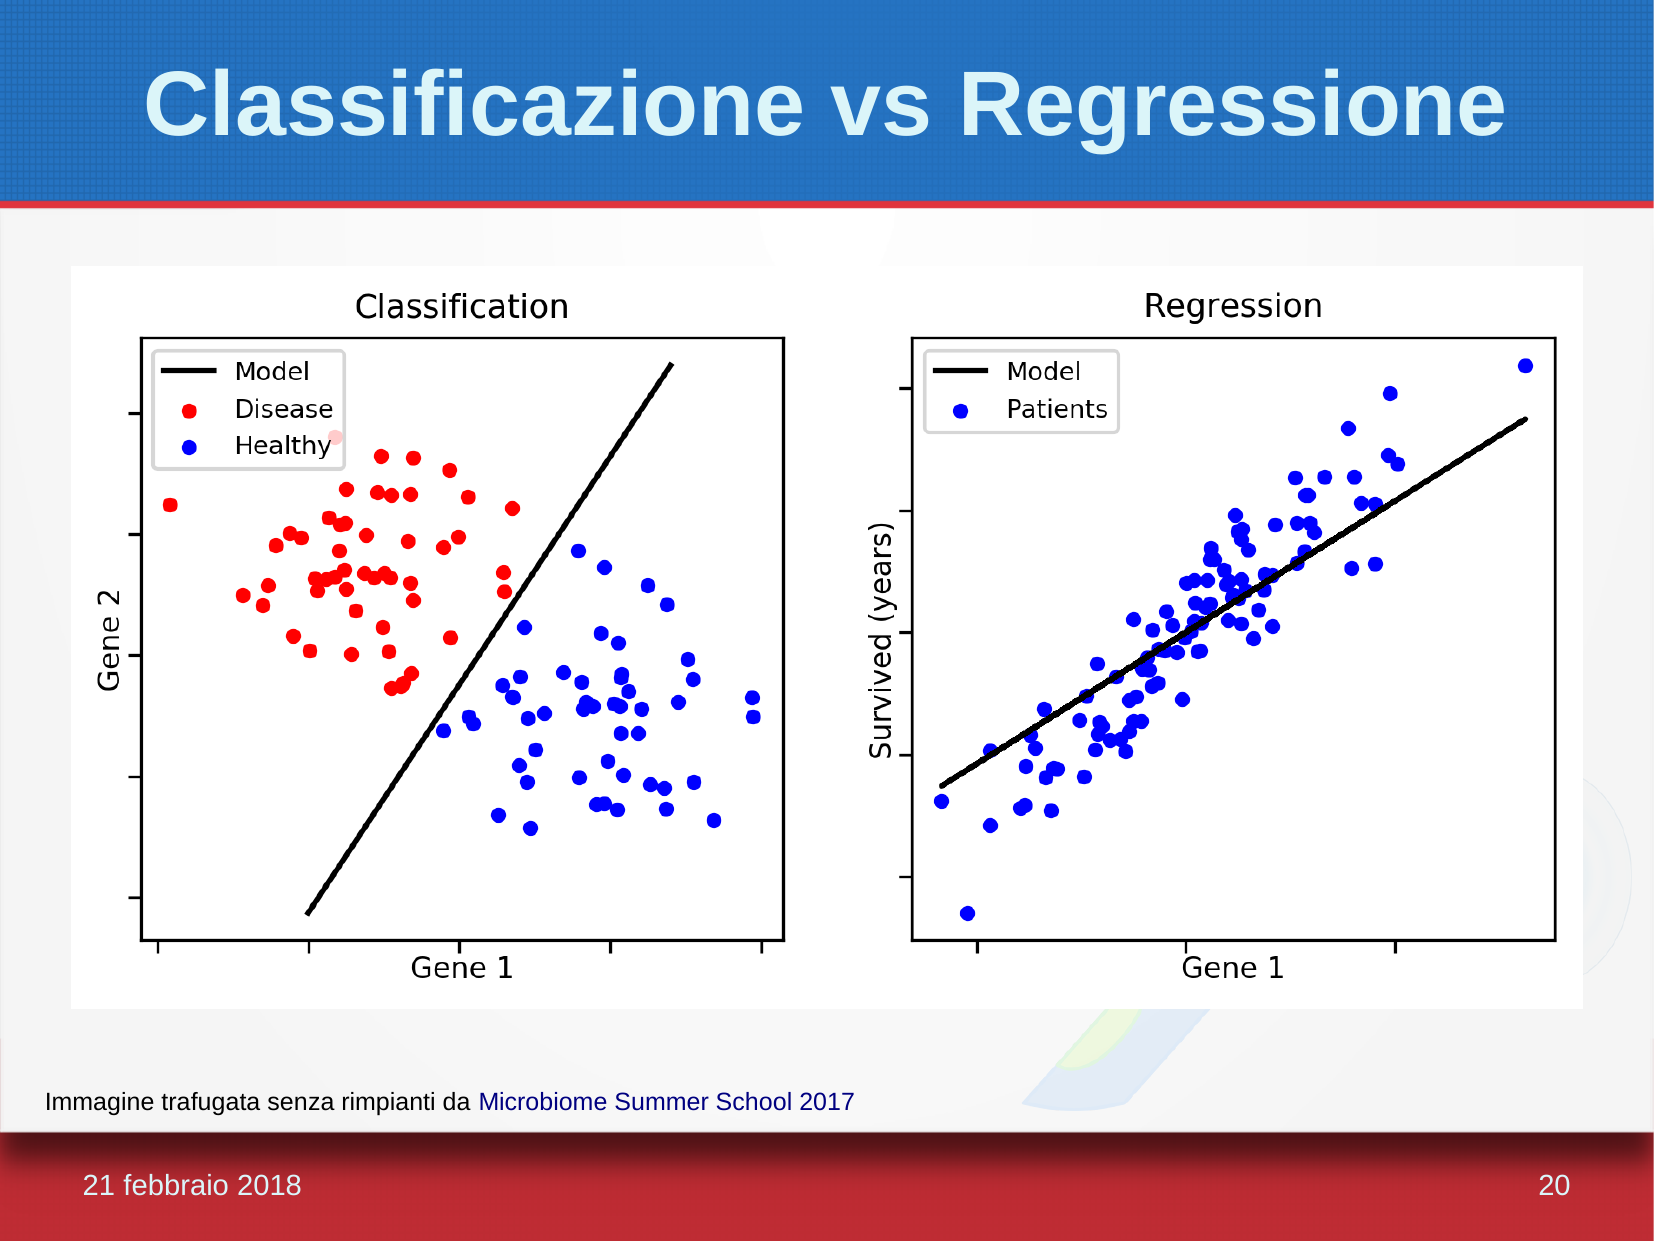

# Classificazione vs Regressione
Immagine trafugata senza rimpianti da Microbiome Summer School 2017
21 febbraio 2018
20